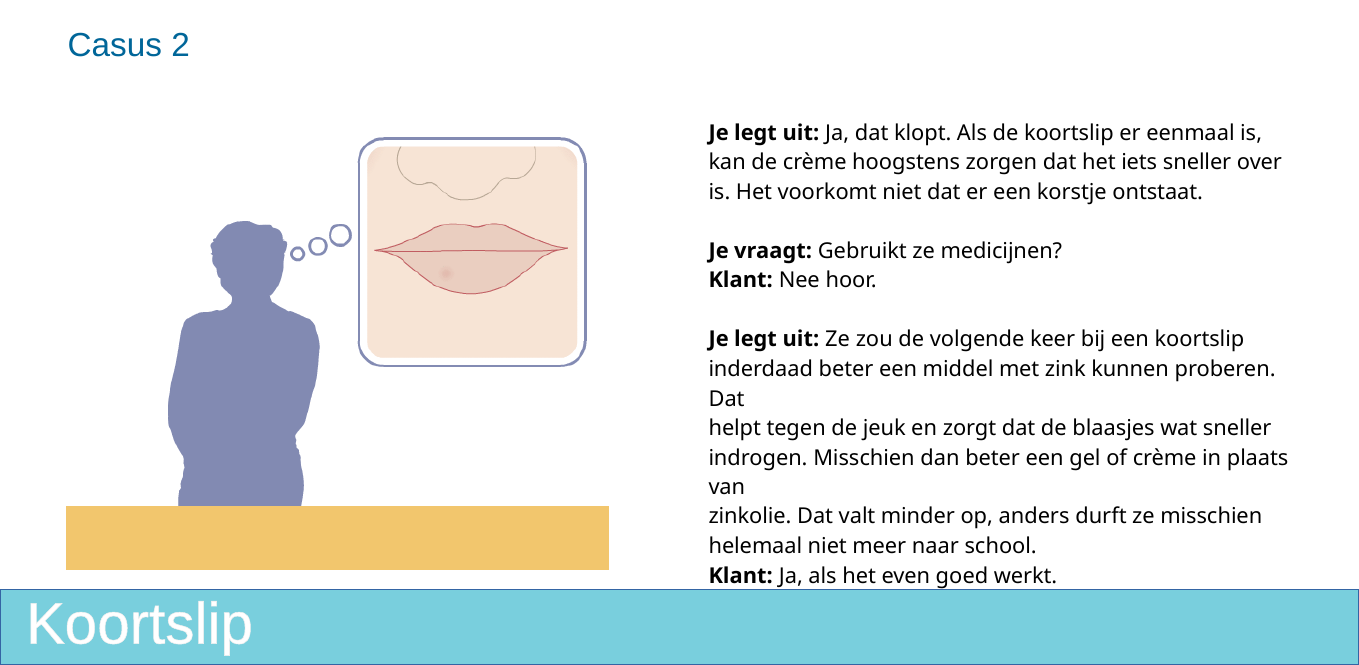

# Casus 2
Je legt uit: Ja, dat klopt. Als de koortslip er eenmaal is, kan de crème hoogstens zorgen dat het iets sneller over is. Het voorkomt niet dat er een korstje ontstaat.
Je vraagt: Gebruikt ze medicijnen?
Klant: Nee hoor.
Je legt uit: Ze zou de volgende keer bij een koortslip
inderdaad beter een middel met zink kunnen proberen. Dat
helpt tegen de jeuk en zorgt dat de blaasjes wat sneller
indrogen. Misschien dan beter een gel of crème in plaats van
zinkolie. Dat valt minder op, anders durft ze misschien
helemaal niet meer naar school.
Klant: Ja, als het even goed werkt.
Je zegt: Ja, het werkt precies hetzelfde. Je brengt het 4-6 keer per dag dik aan op de plek zonder uit te smeren.
02 zelfzorg Acne
Koortslip